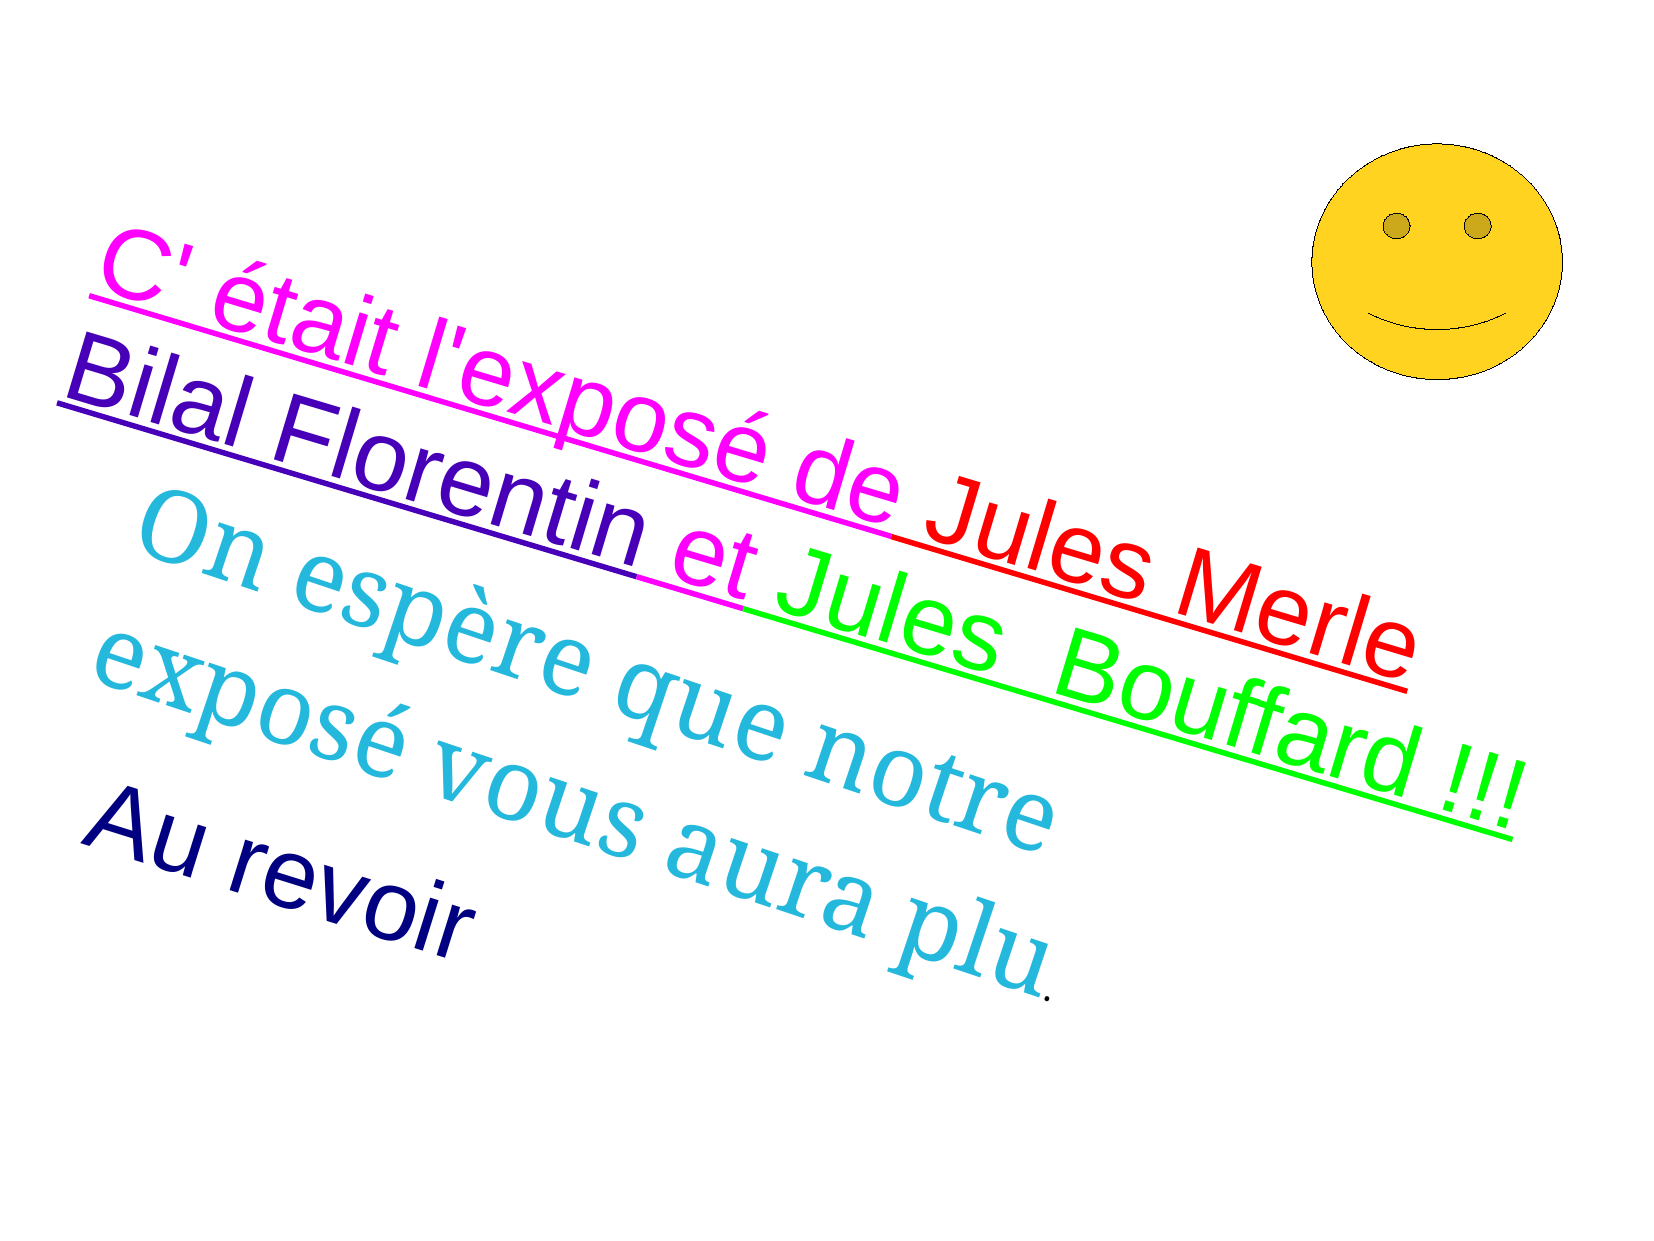

C' était l'exposé de Jules Merle	Bilal Florentin et Jules Bouffard !!!
On espère que notre exposé vous aura plu.
Au revoir